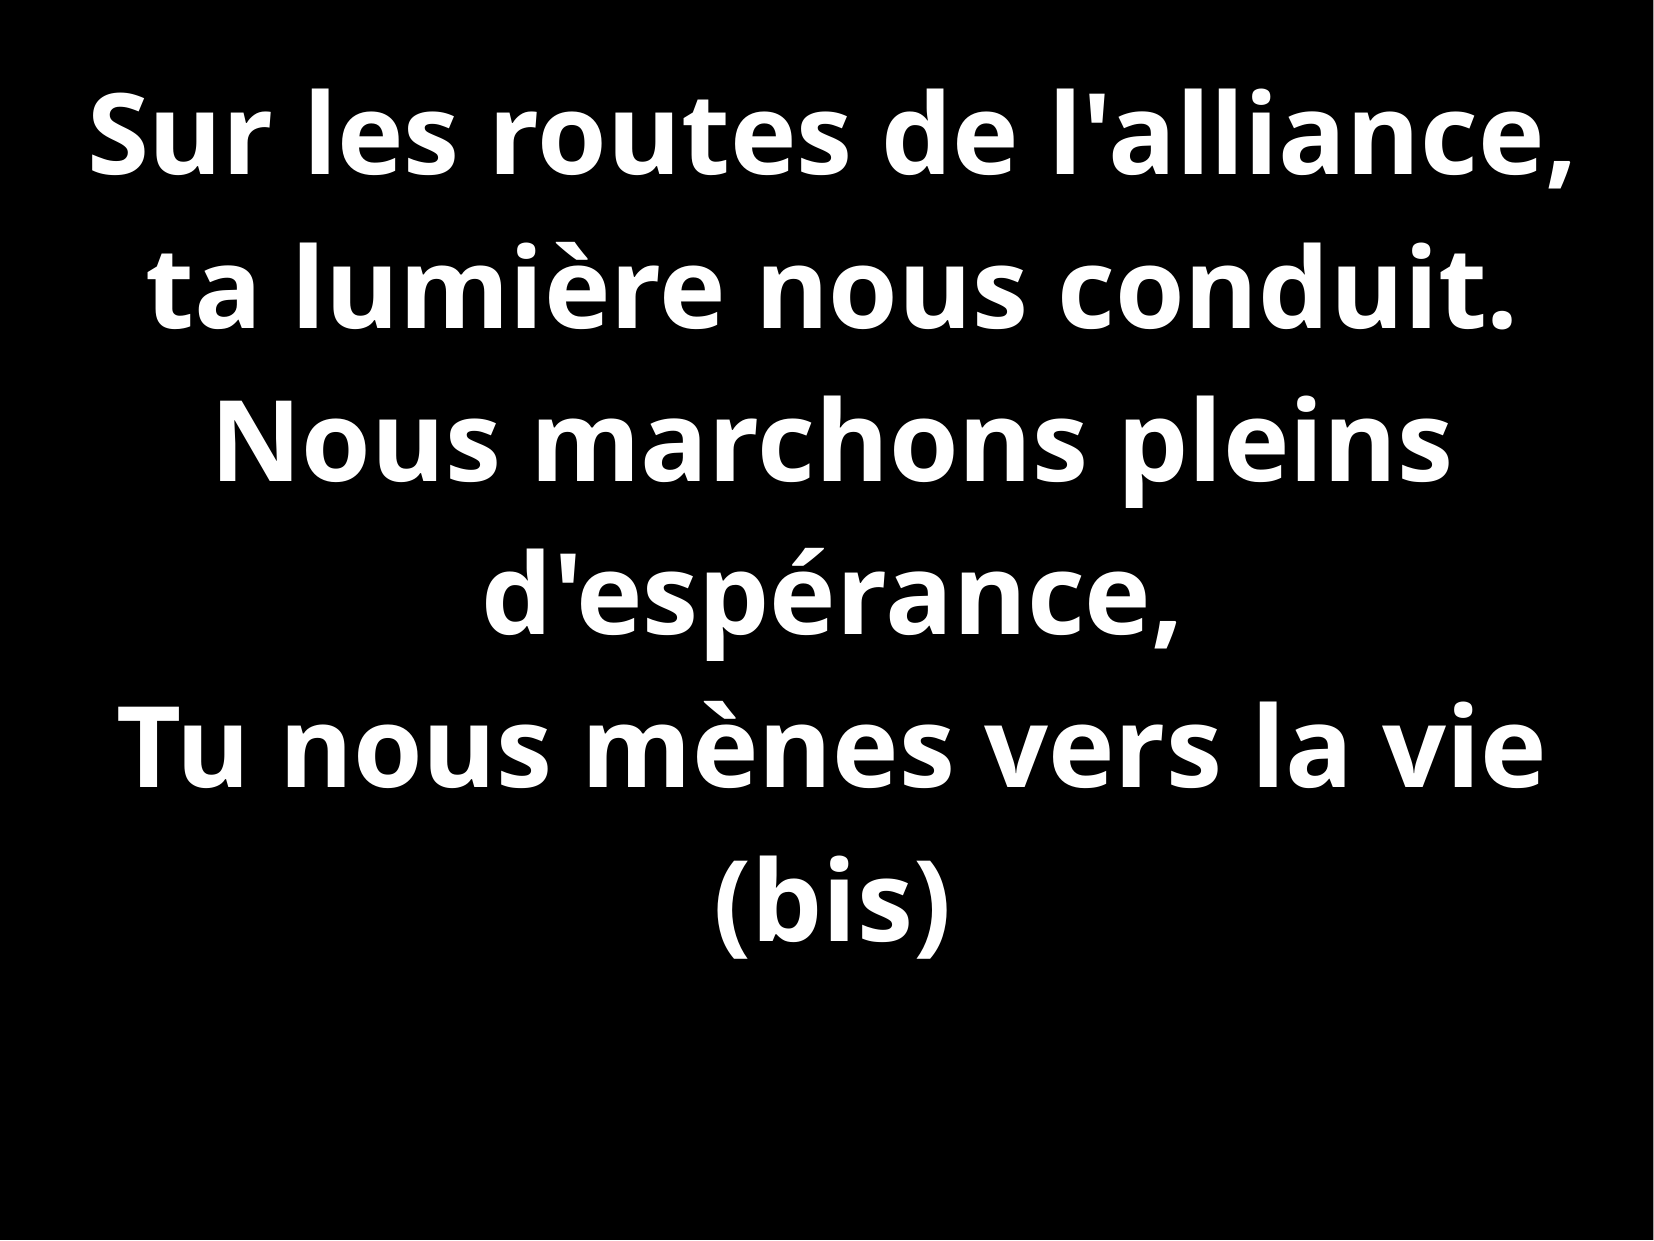

Sur les routes de l'alliance, ta lumière nous conduit.
Nous marchons pleins d'espérance,
Tu nous mènes vers la vie (bis)